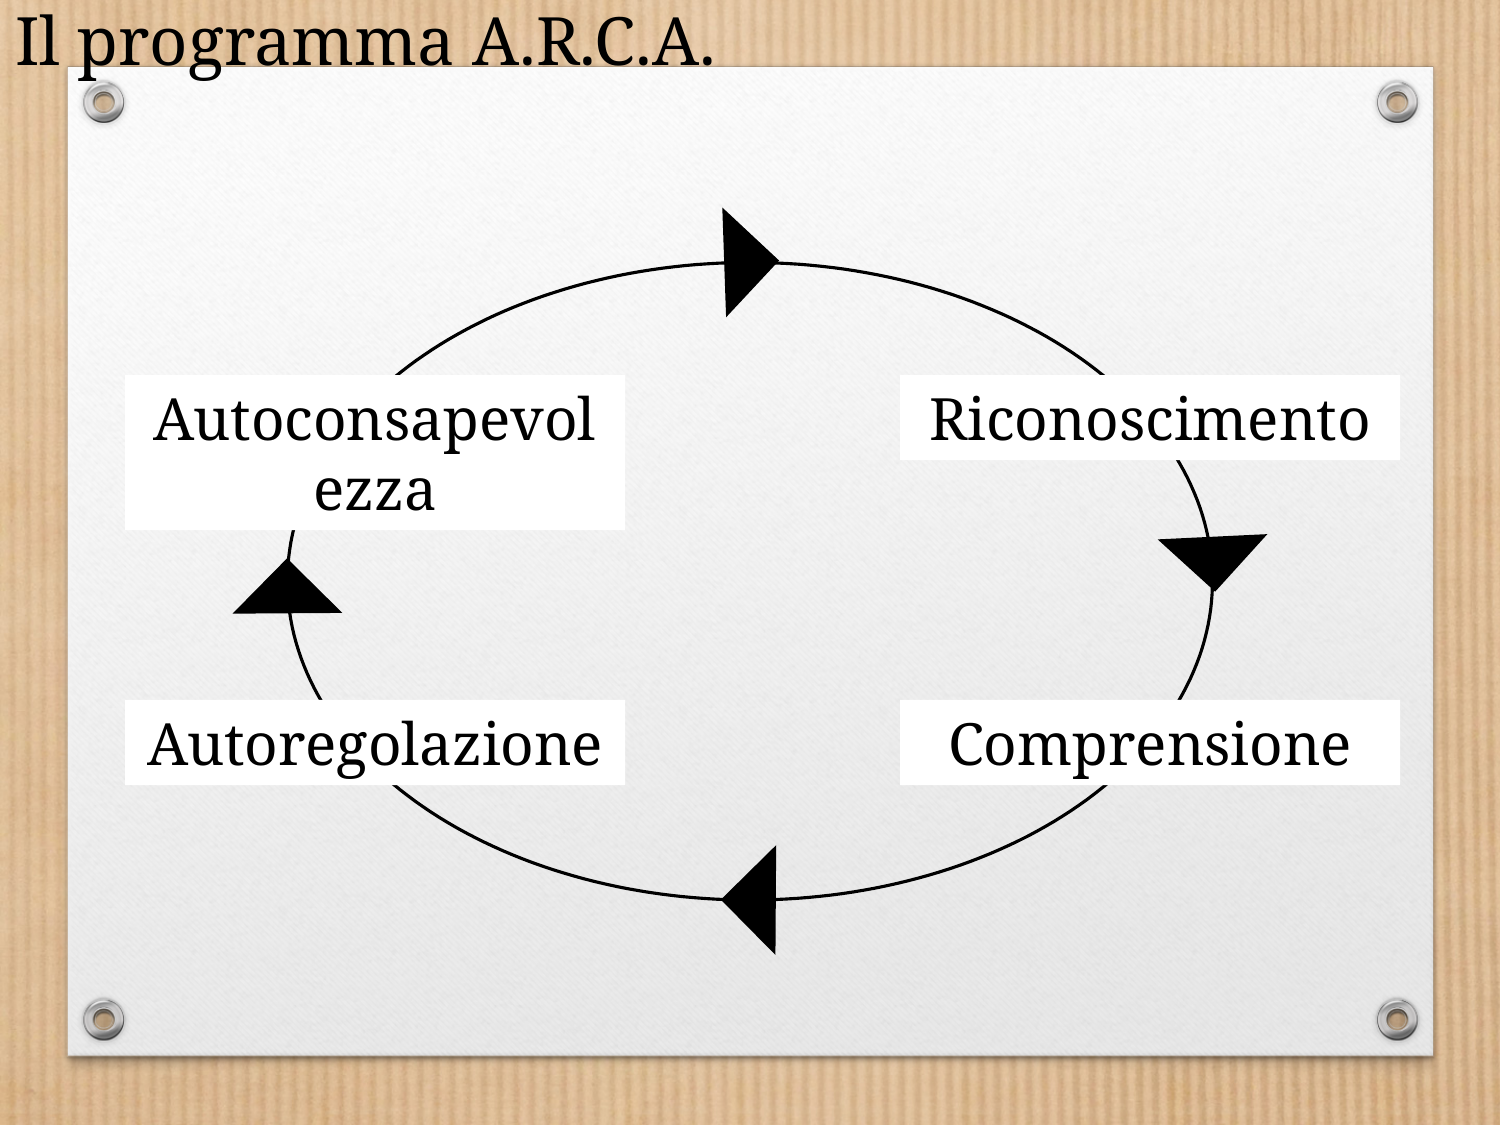

Il programma A.R.C.A.
Autoconsapevolezza
Riconoscimento
Autoregolazione
Comprensione